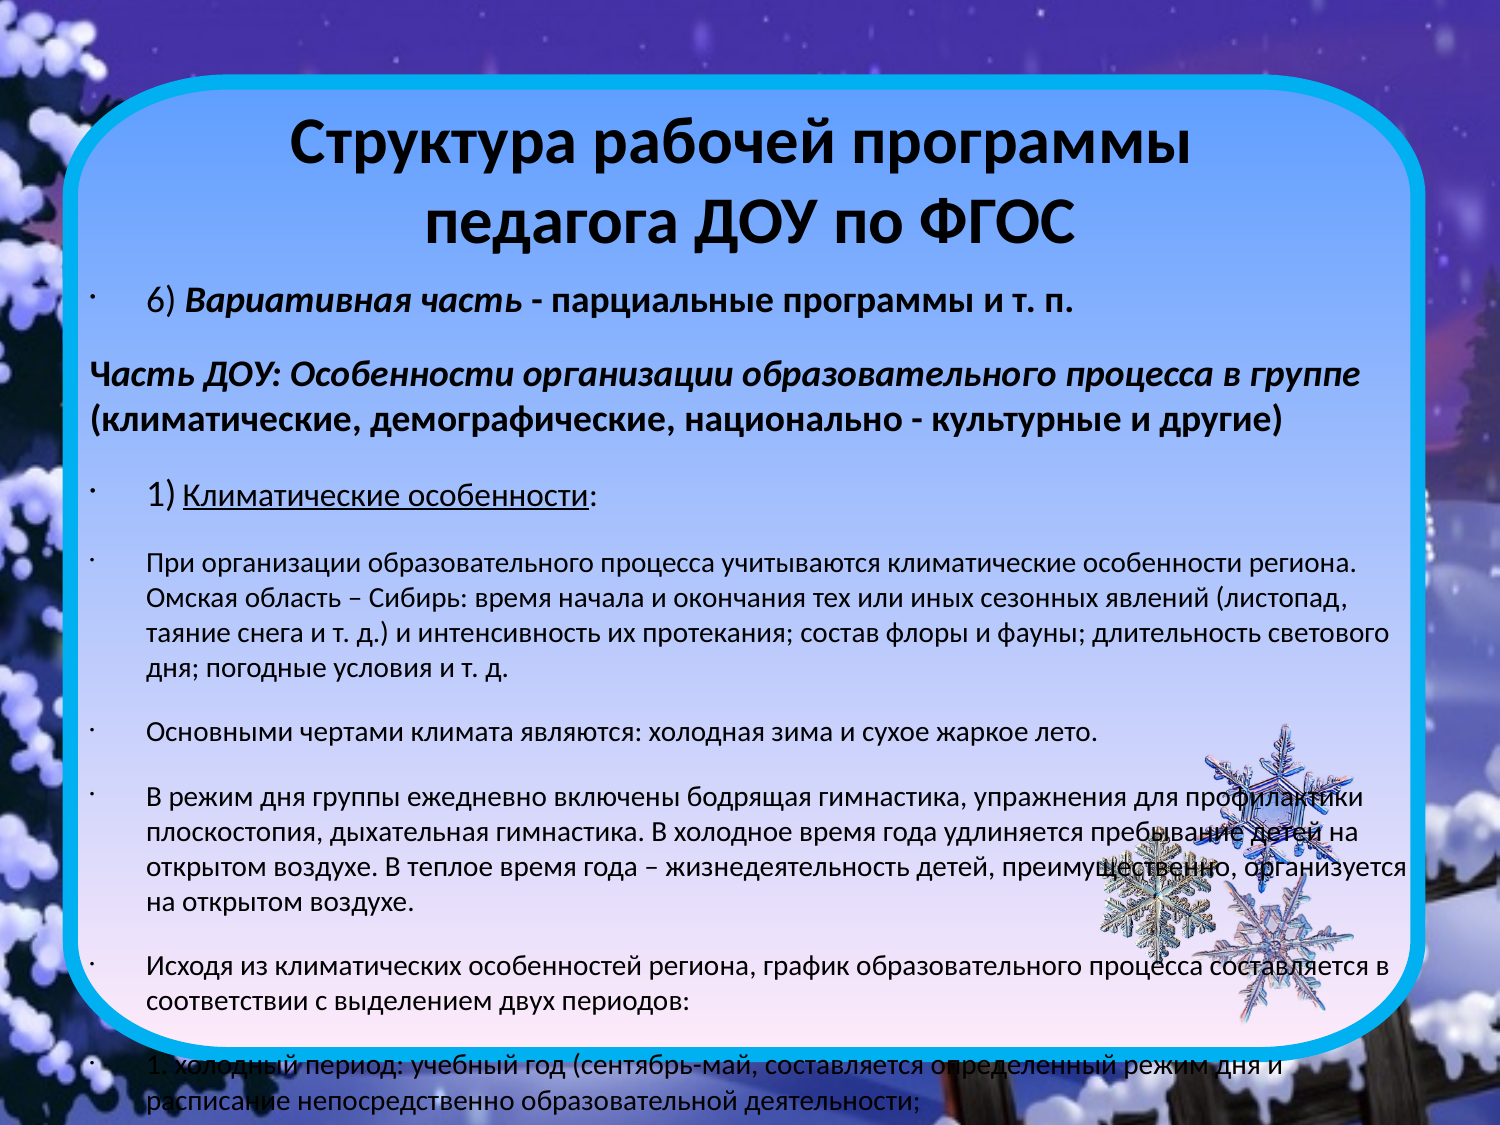

# Структура рабочей программы педагога ДОУ по ФГОС
6) Вариативная часть - парциальные программы и т. п.
Часть ДОУ: Особенности организации образовательного процесса в группе (климатические, демографические, национально - культурные и другие)
1) Климатические особенности:
При организации образовательного процесса учитываются климатические особенности региона. Омская область – Сибирь: время начала и окончания тех или иных сезонных явлений (листопад, таяние снега и т. д.) и интенсивность их протекания; состав флоры и фауны; длительность светового дня; погодные условия и т. д.
Основными чертами климата являются: холодная зима и сухое жаркое лето.
В режим дня группы ежедневно включены бодрящая гимнастика, упражнения для профилактики плоскостопия, дыхательная гимнастика. В холодное время года удлиняется пребывание детей на открытом воздухе. В теплое время года – жизнедеятельность детей, преимущественно, организуется на открытом воздухе.
Исходя из климатических особенностей региона, график образовательного процесса составляется в соответствии с выделением двух периодов:
1. холодный период: учебный год (сентябрь-май, составляется определенный режим дня и расписание непосредственно образовательной деятельности;
2. летний период (июнь-август, для которого составляется другой режим дня.